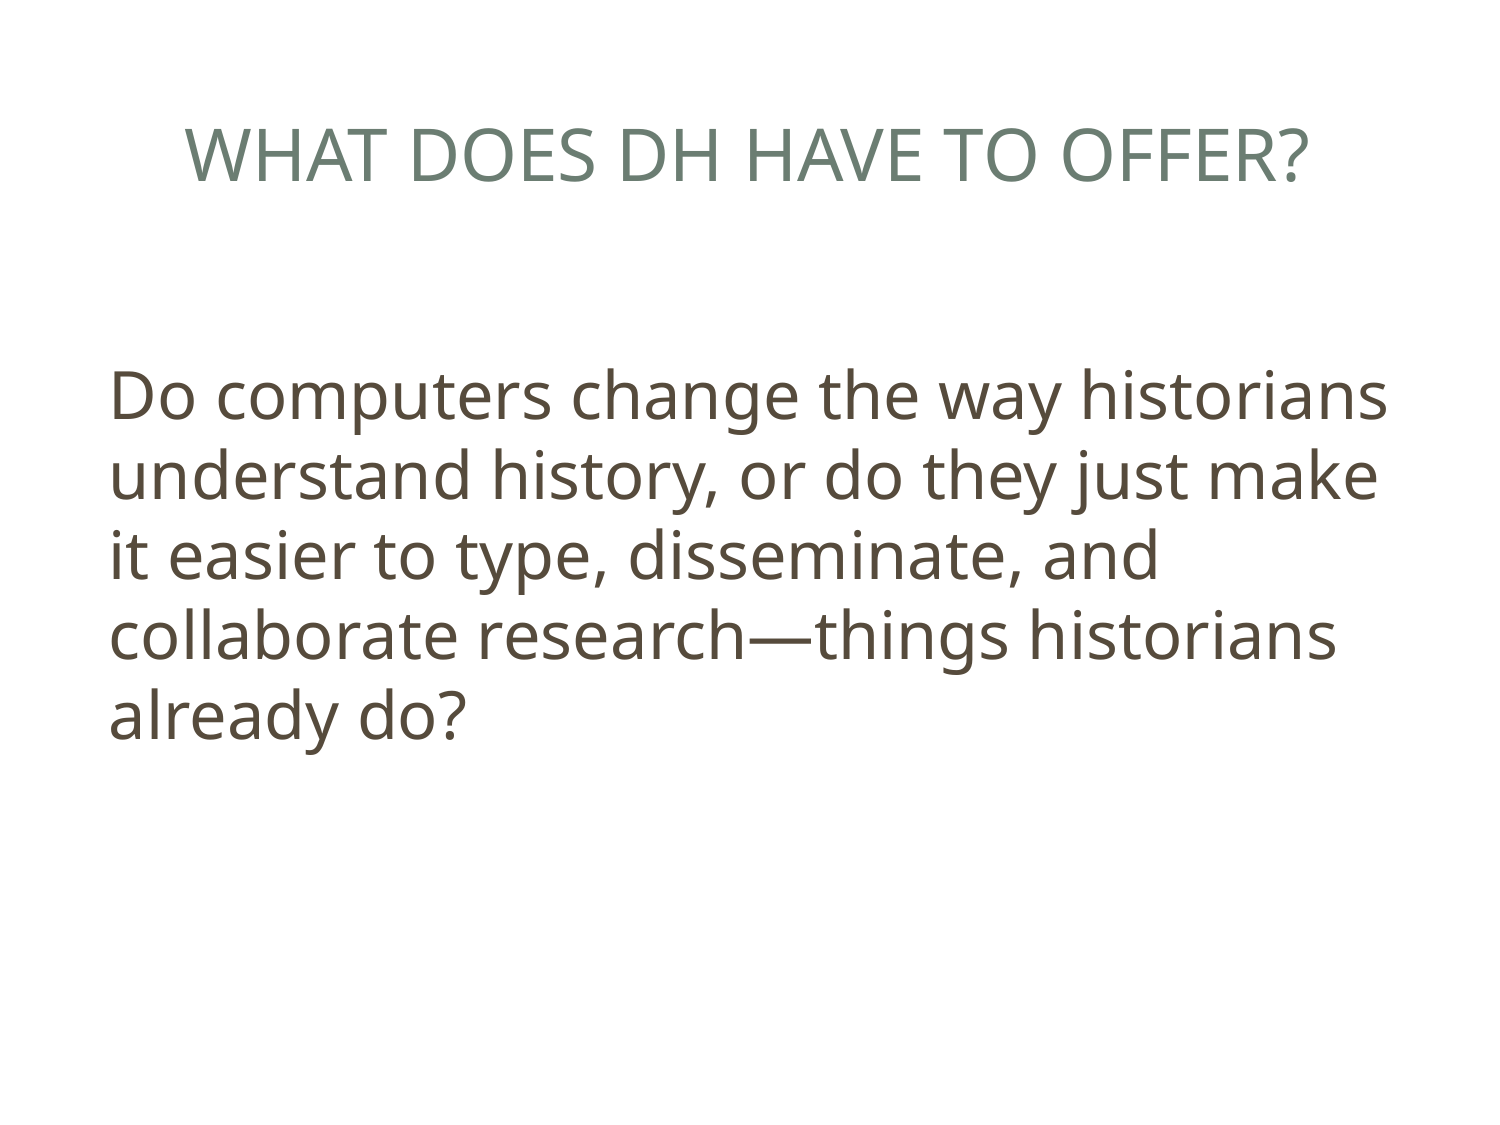

# What does dh have to offer?
Do computers change the way historians understand history, or do they just make it easier to type, disseminate, and collaborate research—things historians already do?